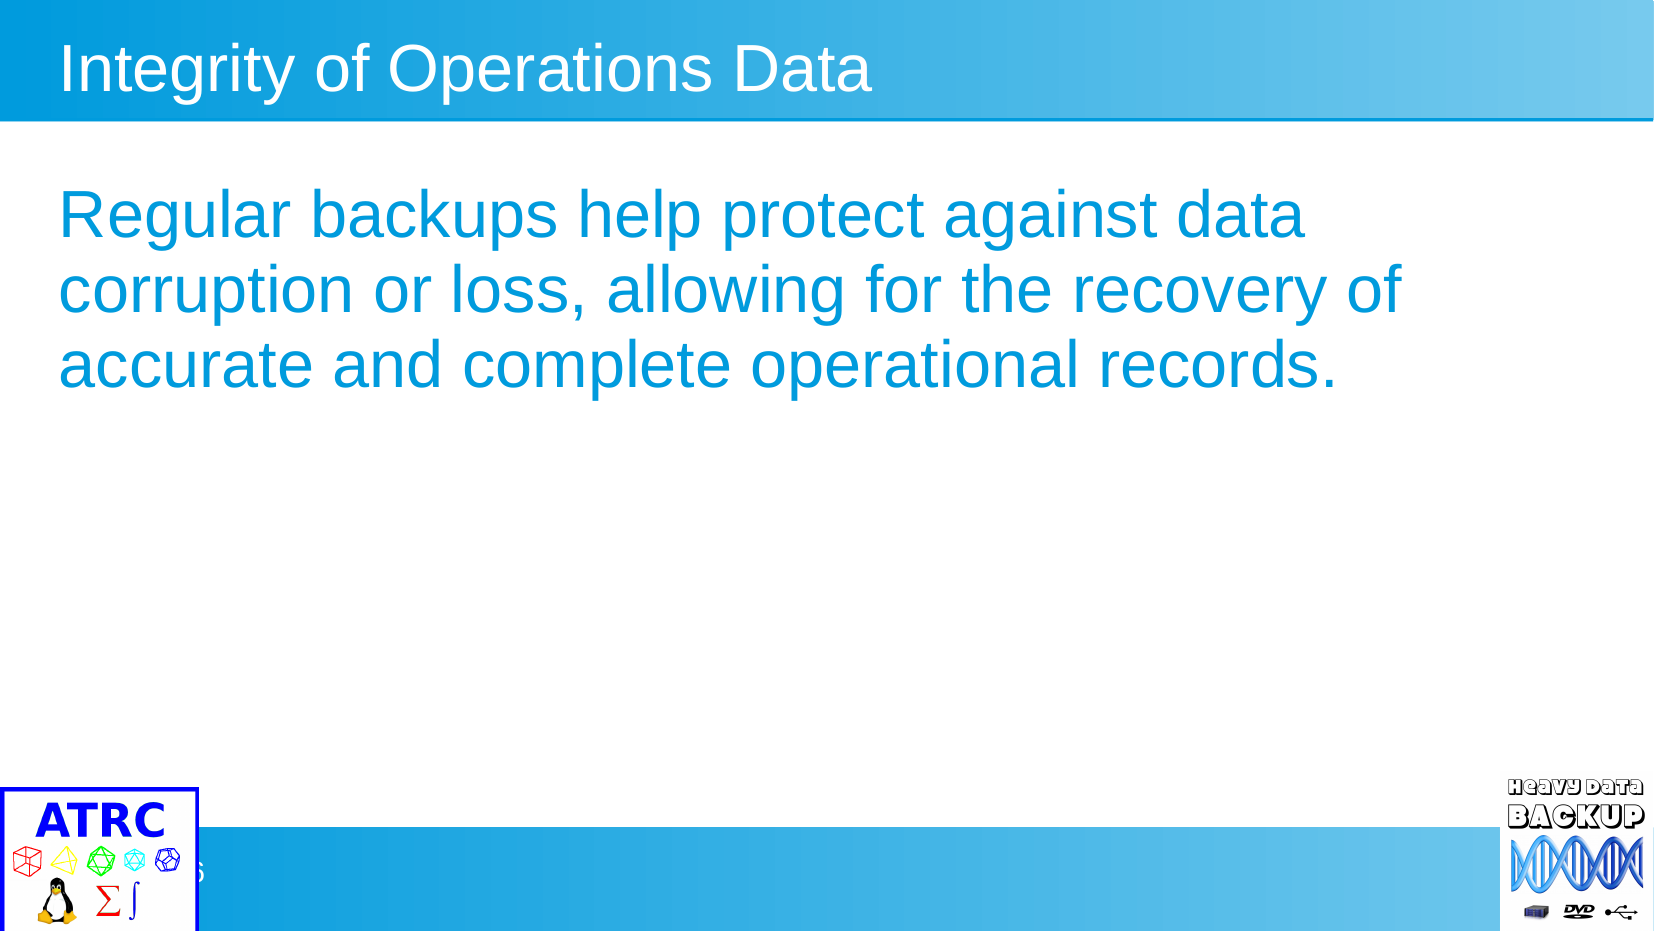

# Integrity of Operations Data
Regular backups help protect against data corruption or loss, allowing for the recovery of accurate and complete operational records.
28